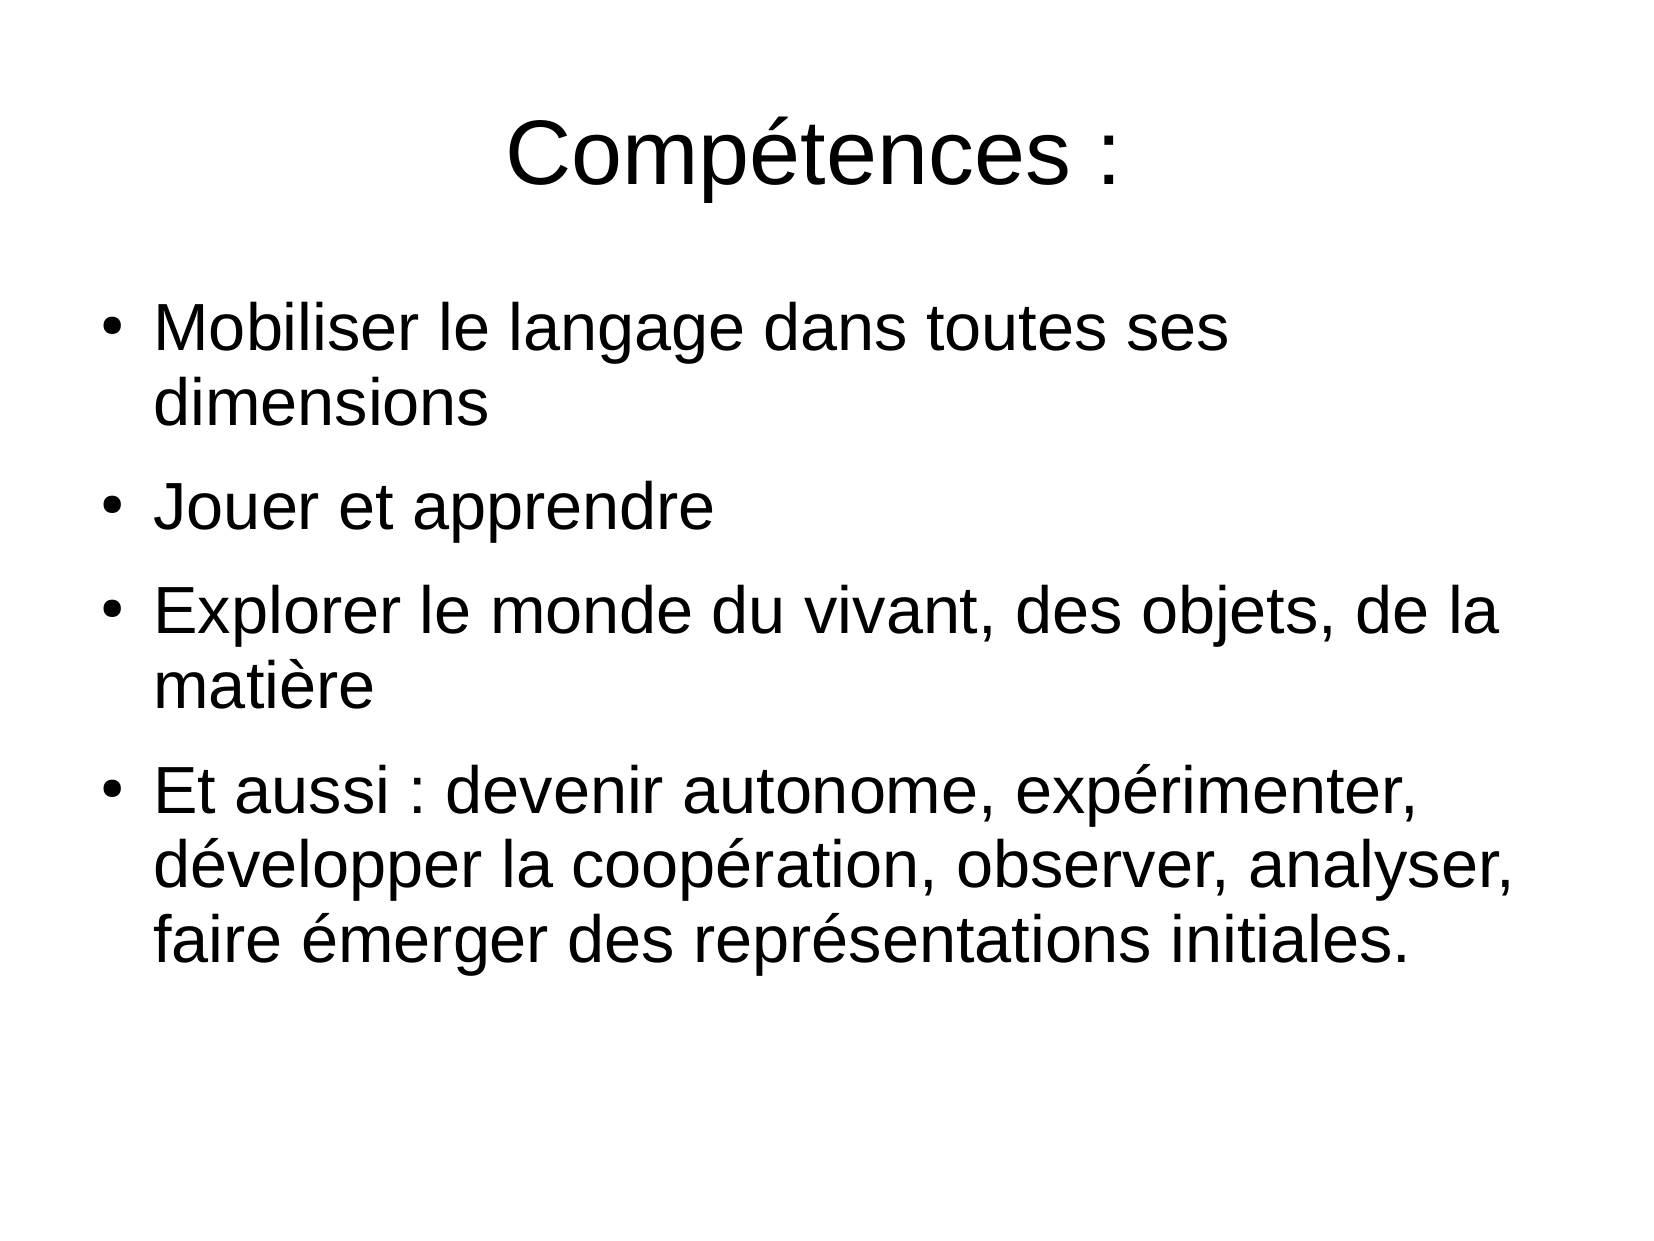

# Compétences :
Mobiliser le langage dans toutes ses dimensions
Jouer et apprendre
Explorer le monde du vivant, des objets, de la matière
Et aussi : devenir autonome, expérimenter, développer la coopération, observer, analyser, faire émerger des représentations initiales.